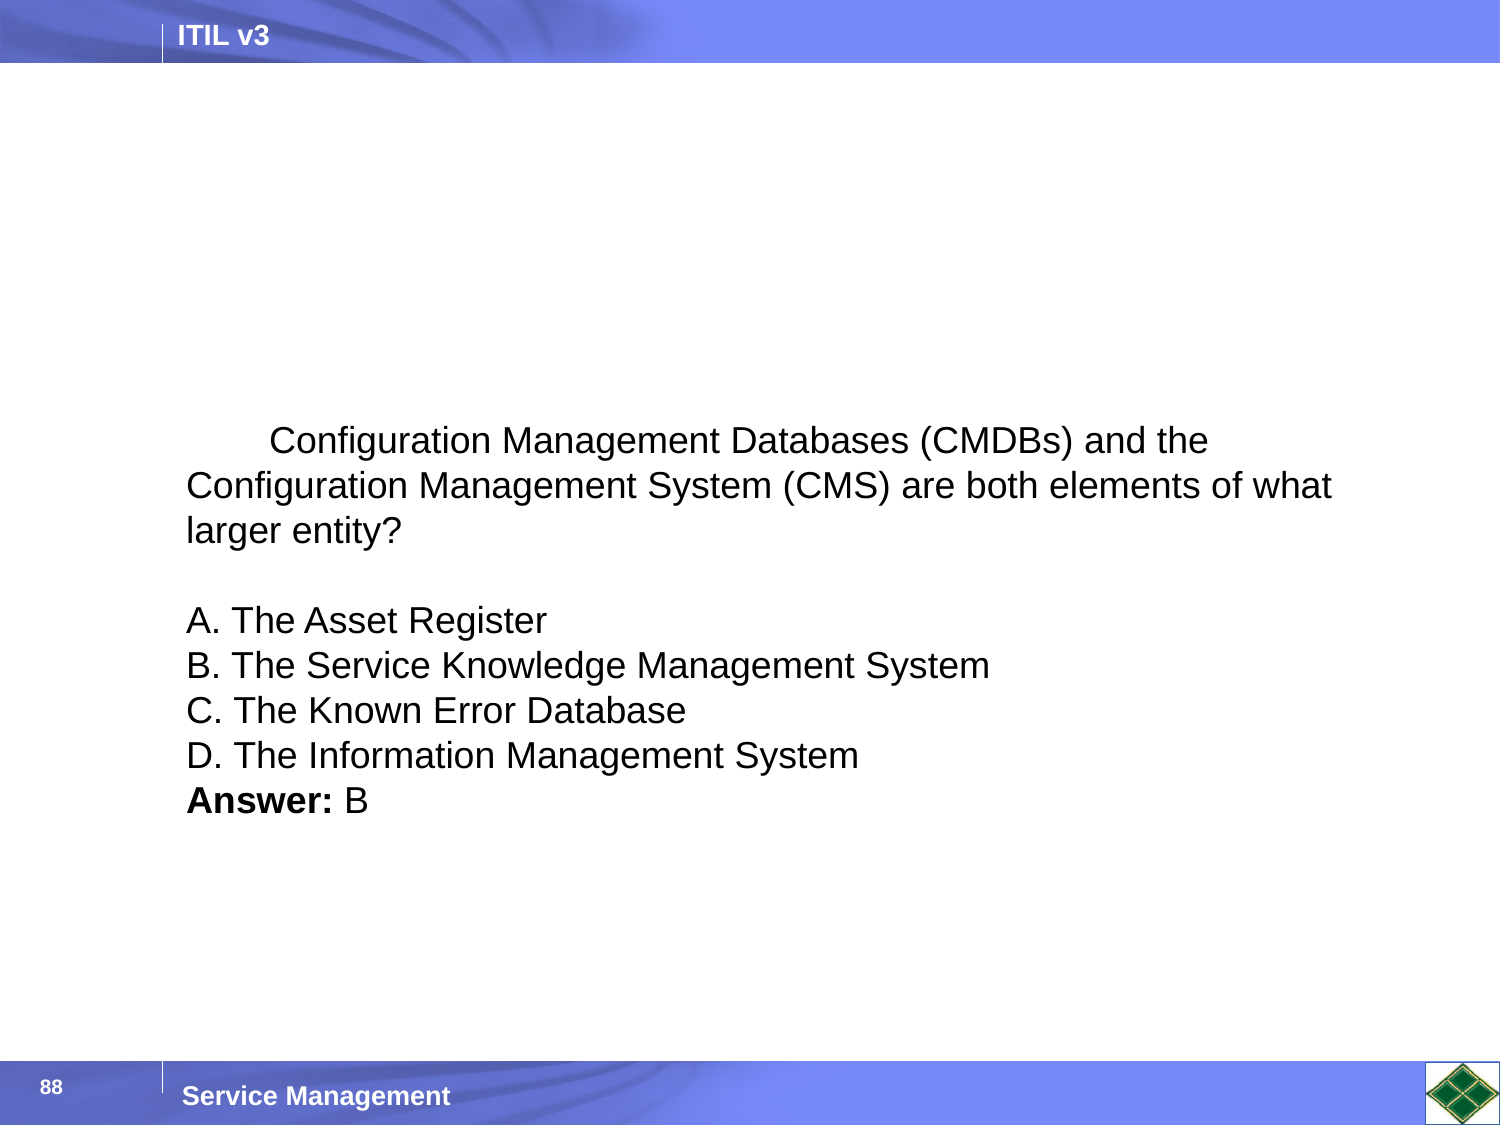

175. Configuration Management Databases (CMDBs) and the Configuration Management System (CMS) are both elements of what larger entity?
A. The Asset Register
B. The Service Knowledge Management System
C. The Known Error Database
D. The Information Management System
Answer: B